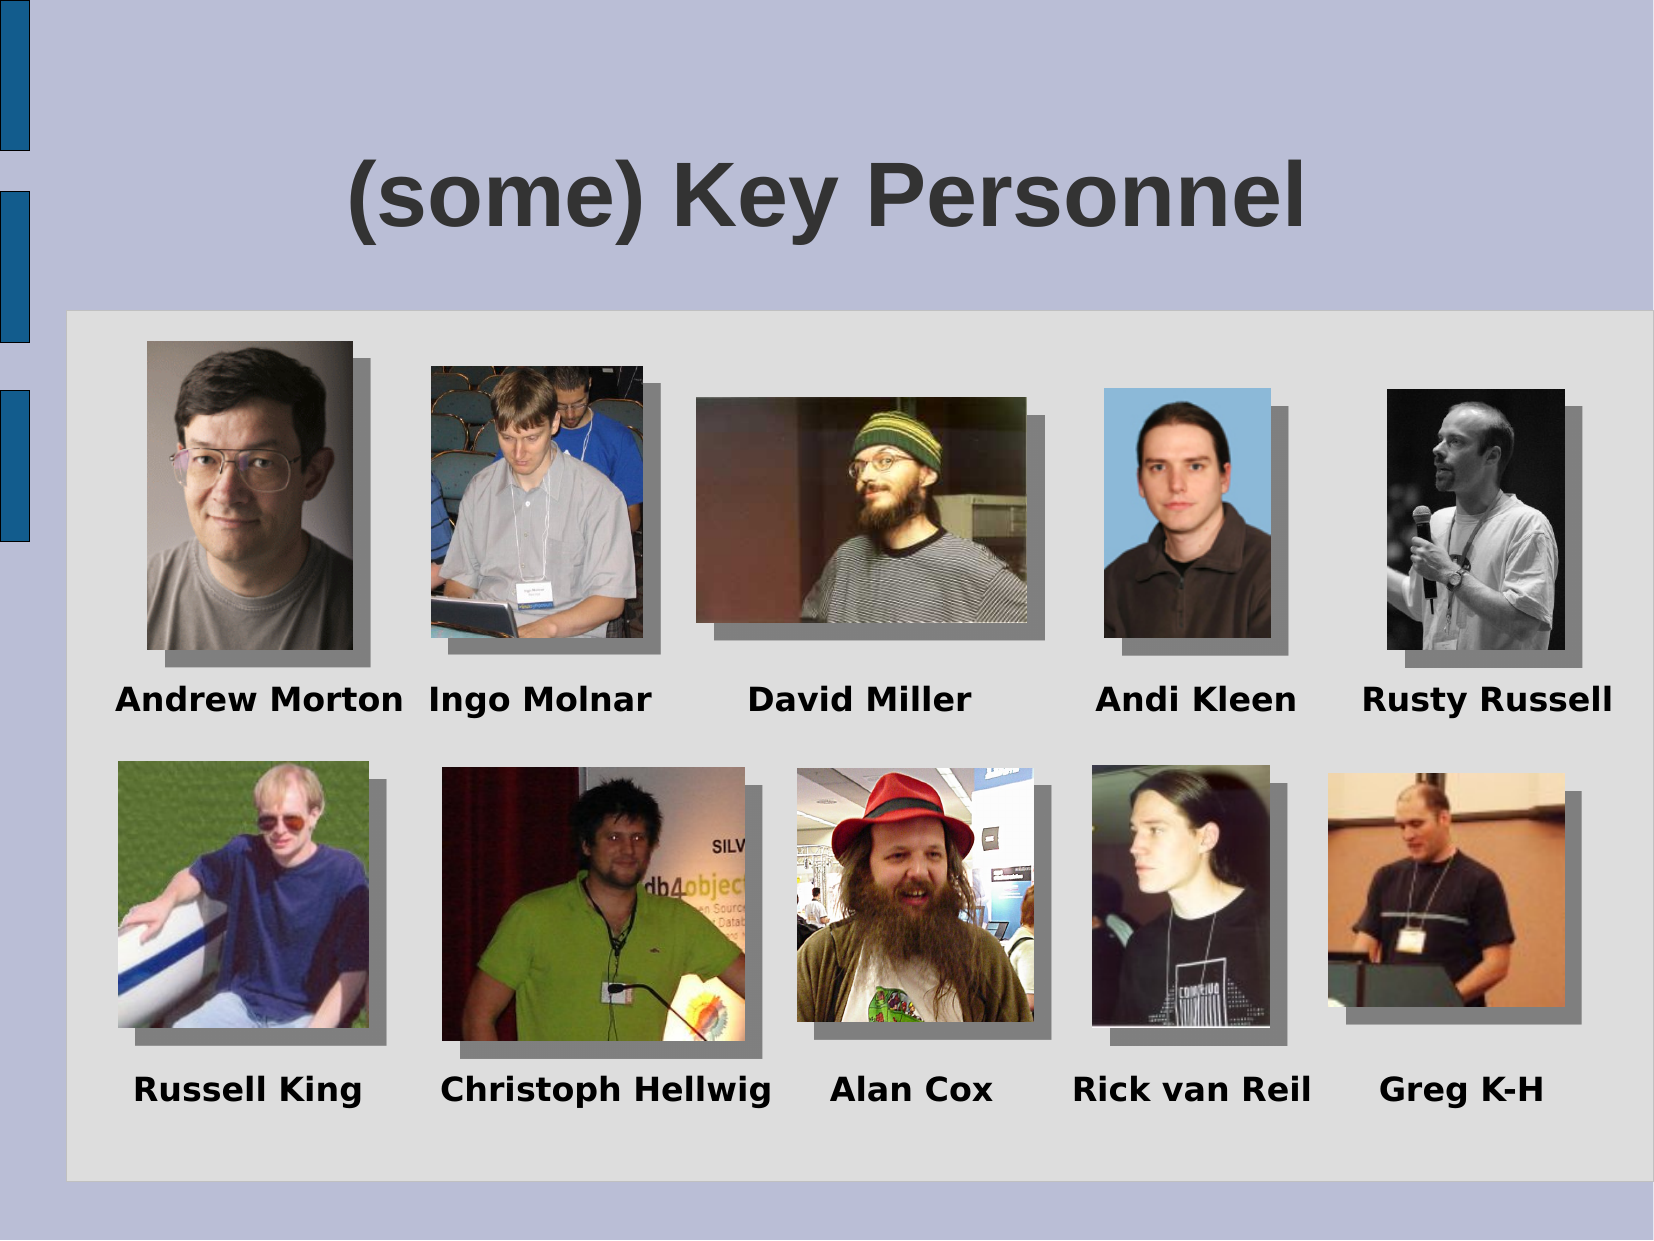

# (some) Key Personnel
Andrew Morton
Ingo Molnar
David Miller
Andi Kleen
Rusty Russell
Russell King
Christoph Hellwig
Alan Cox
Rick van Reil
Greg K-H